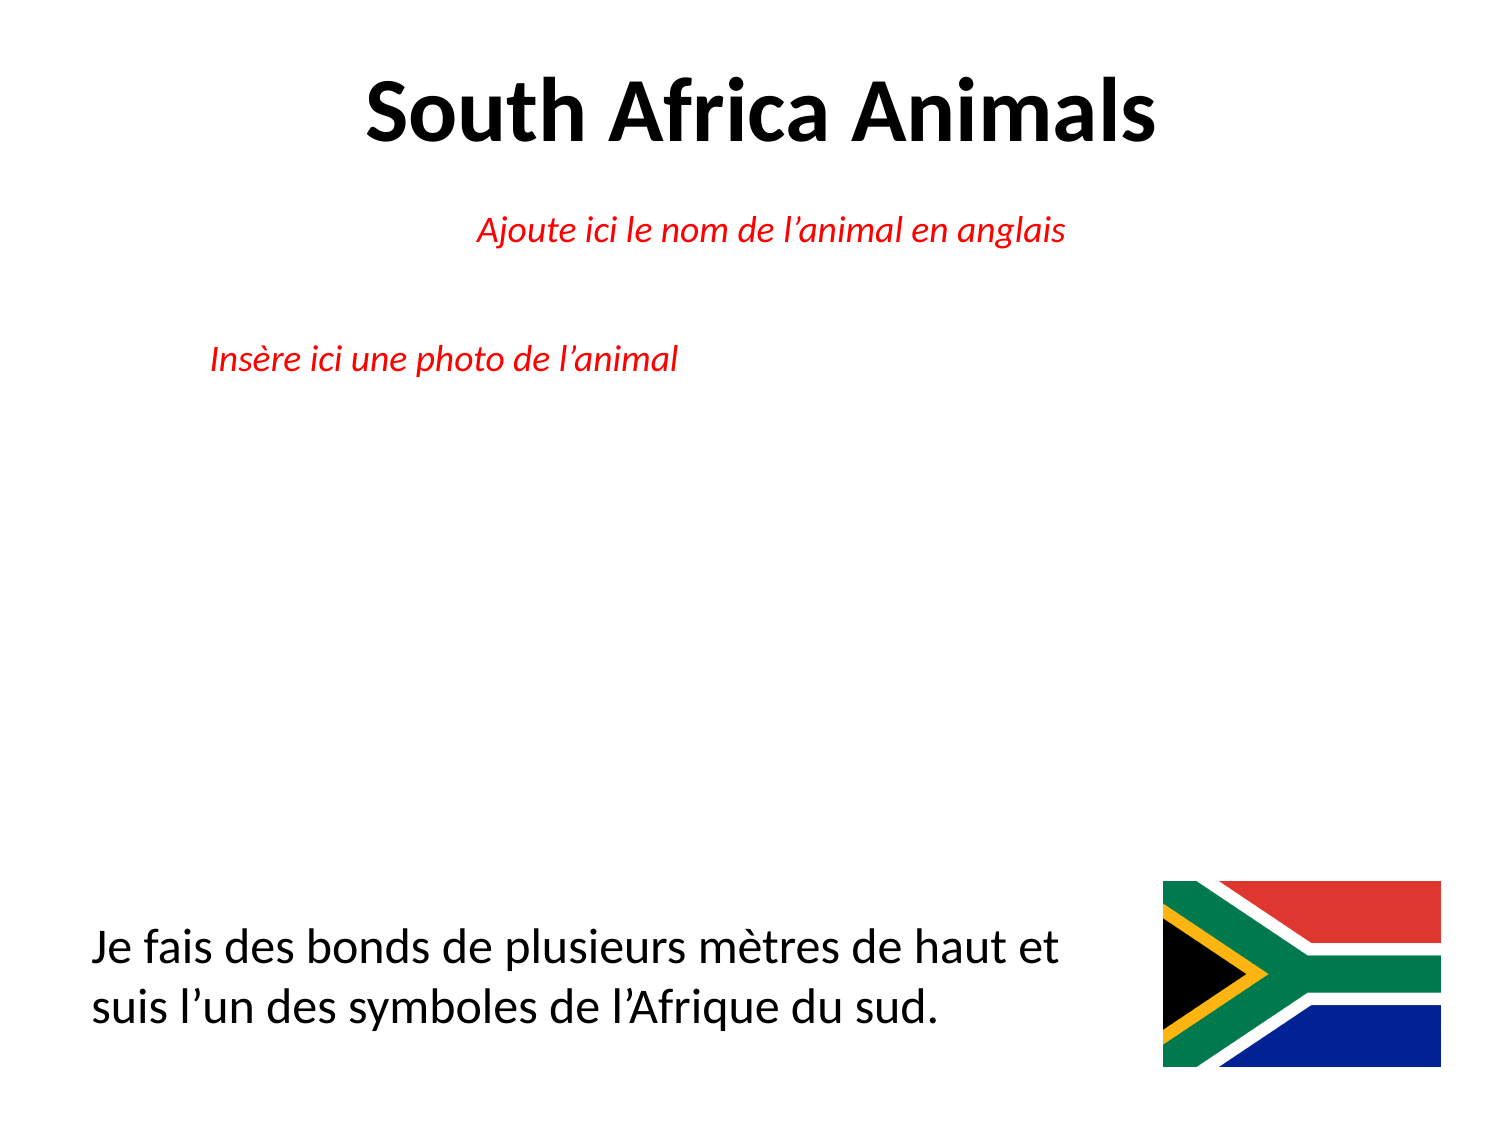

South Africa Animals
Ajoute ici le nom de l’animal en anglais
Insère ici une photo de l’animal
Je fais des bonds de plusieurs mètres de haut et suis l’un des symboles de l’Afrique du sud.